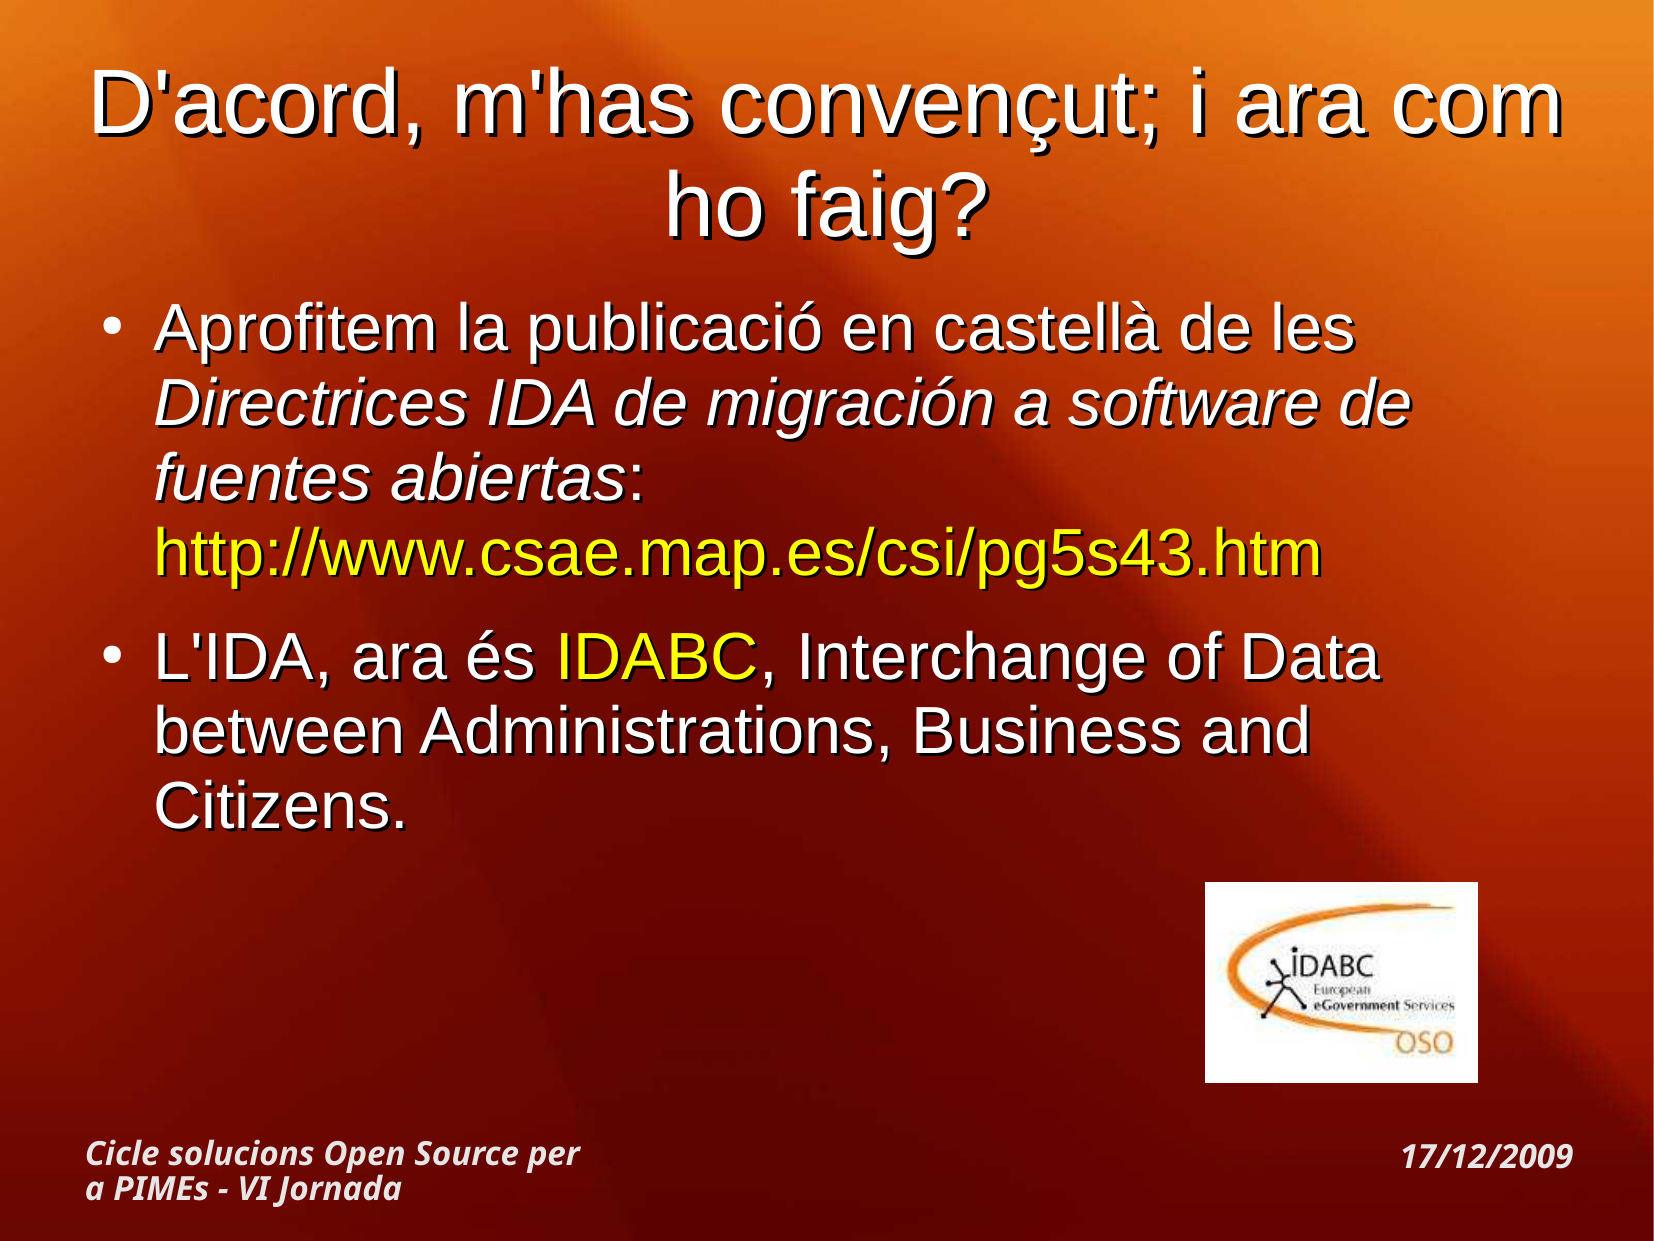

# D'acord, m'has convençut; i ara com ho faig?
Aprofitem la publicació en castellà de les Directrices IDA de migración a software de fuentes abiertas:
http://www.csae.map.es/csi/pg5s43.htm
L'IDA, ara és IDABC, Interchange of Data between Administrations, Business and Citizens.
Cicle solucions Open Source per a PIMEs - VI Jornada
17/12/2009